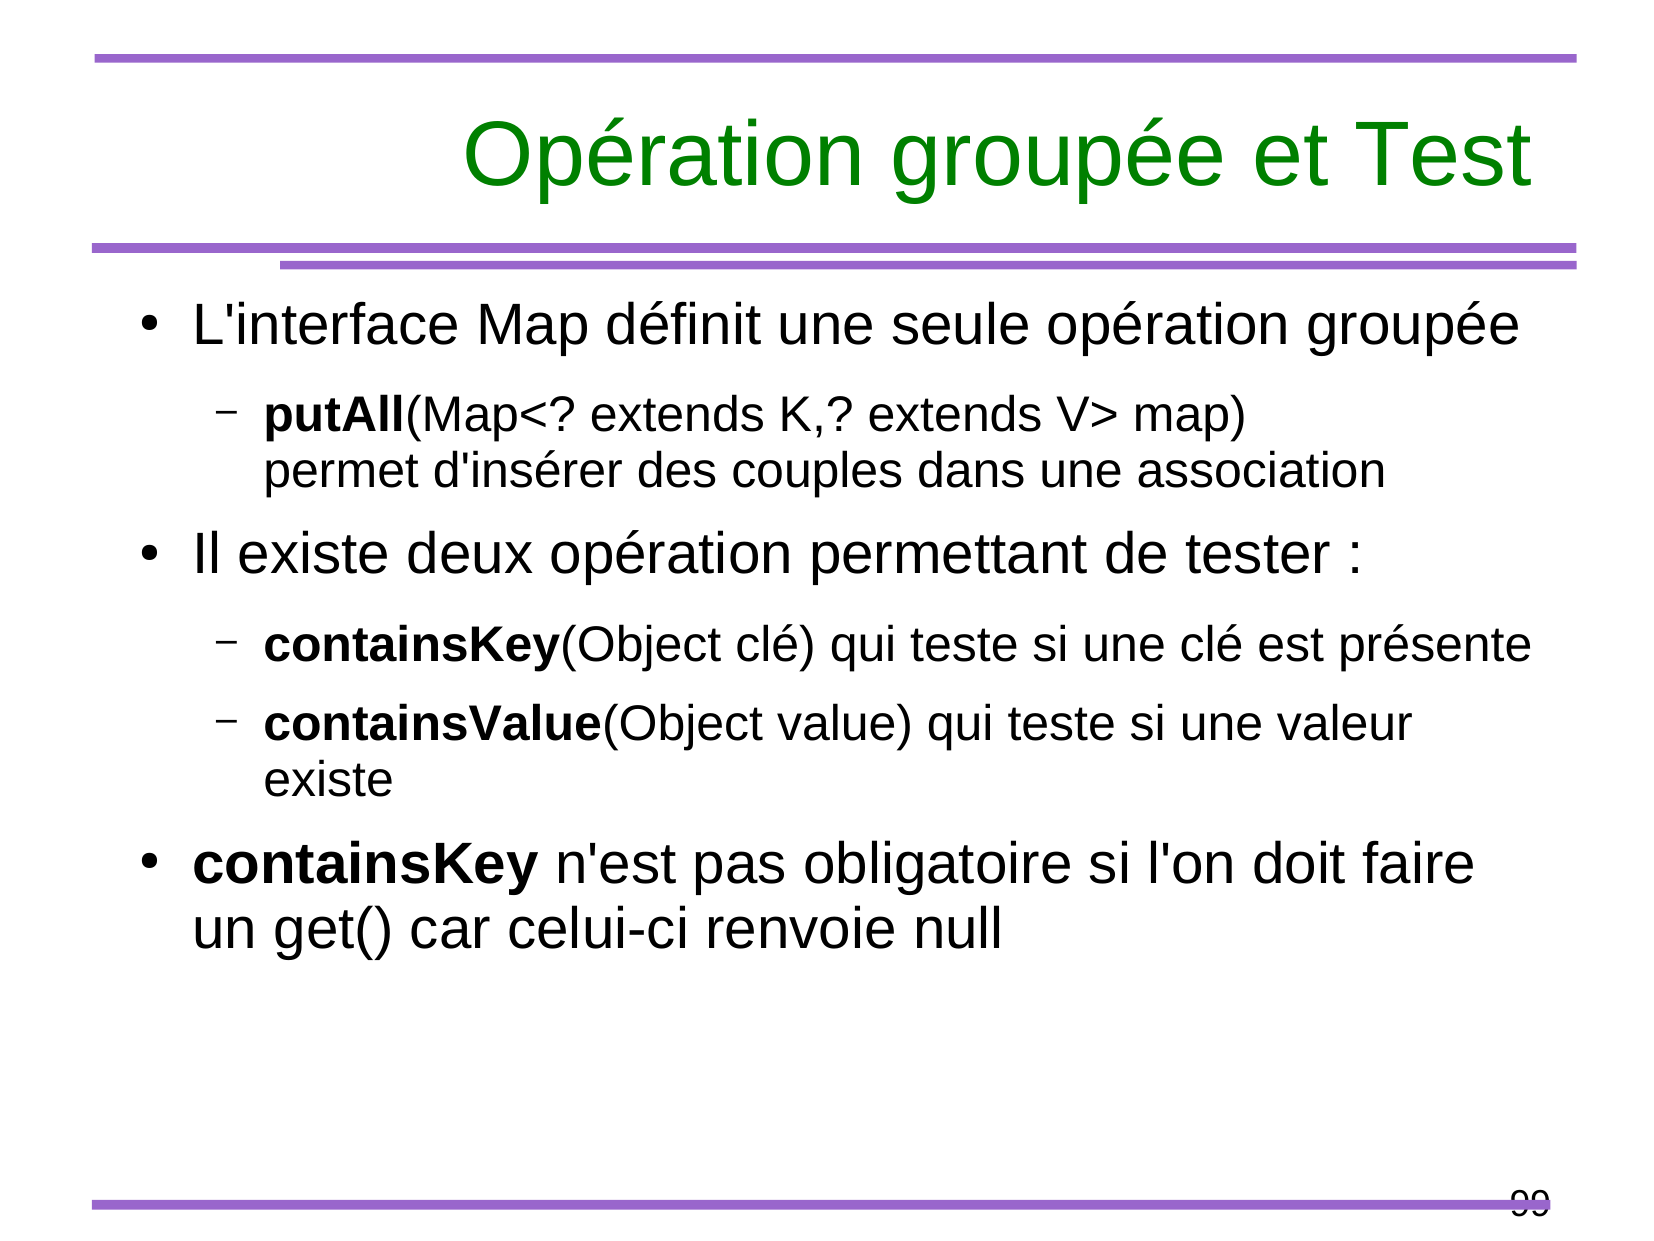

# Opération groupée et Test
L'interface Map définit une seule opération groupée
putAll(Map<? extends K,? extends V> map)
permet d'insérer des couples dans une association
Il existe deux opération permettant de tester :
containsKey(Object clé) qui teste si une clé est présente
containsValue(Object value) qui teste si une valeur existe
containsKey n'est pas obligatoire si l'on doit faire un get() car celui-ci renvoie null